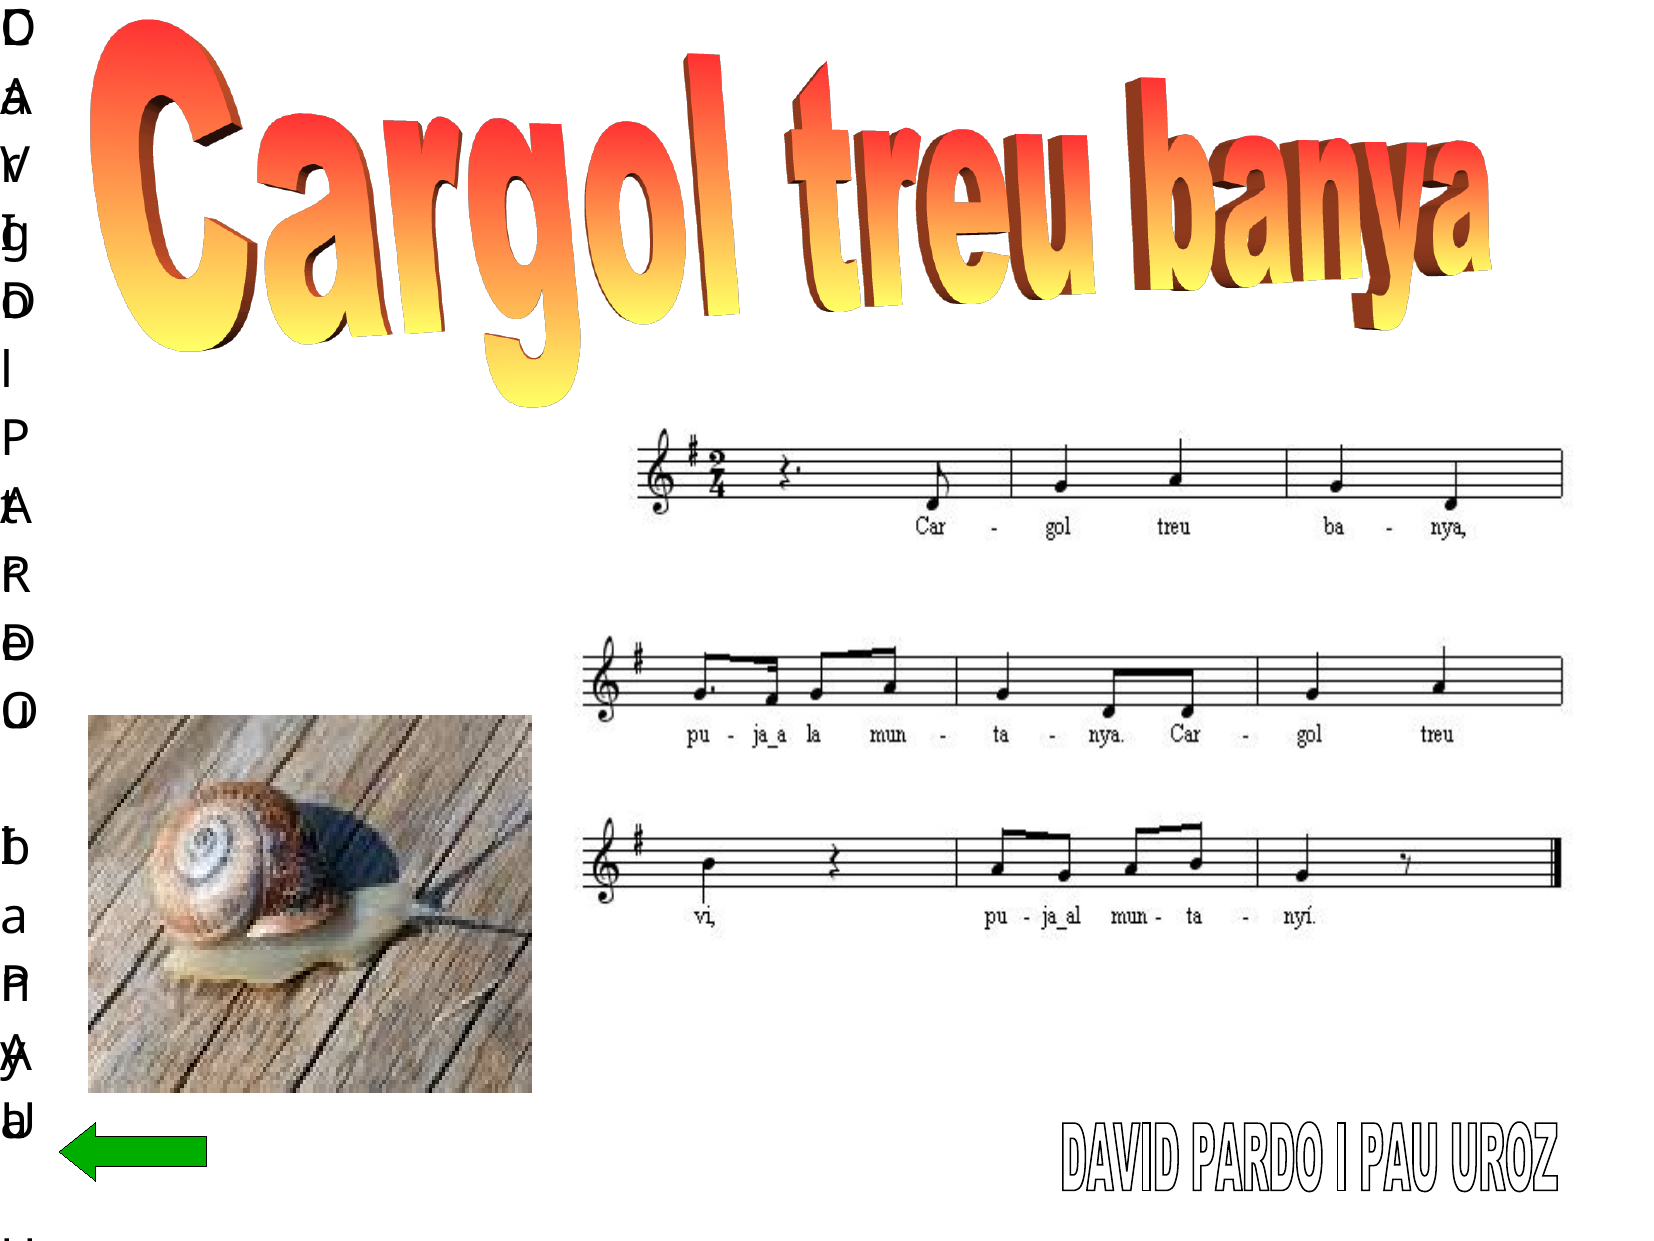

DAVID PARDO I PAU UROZ
Cargol treu banya